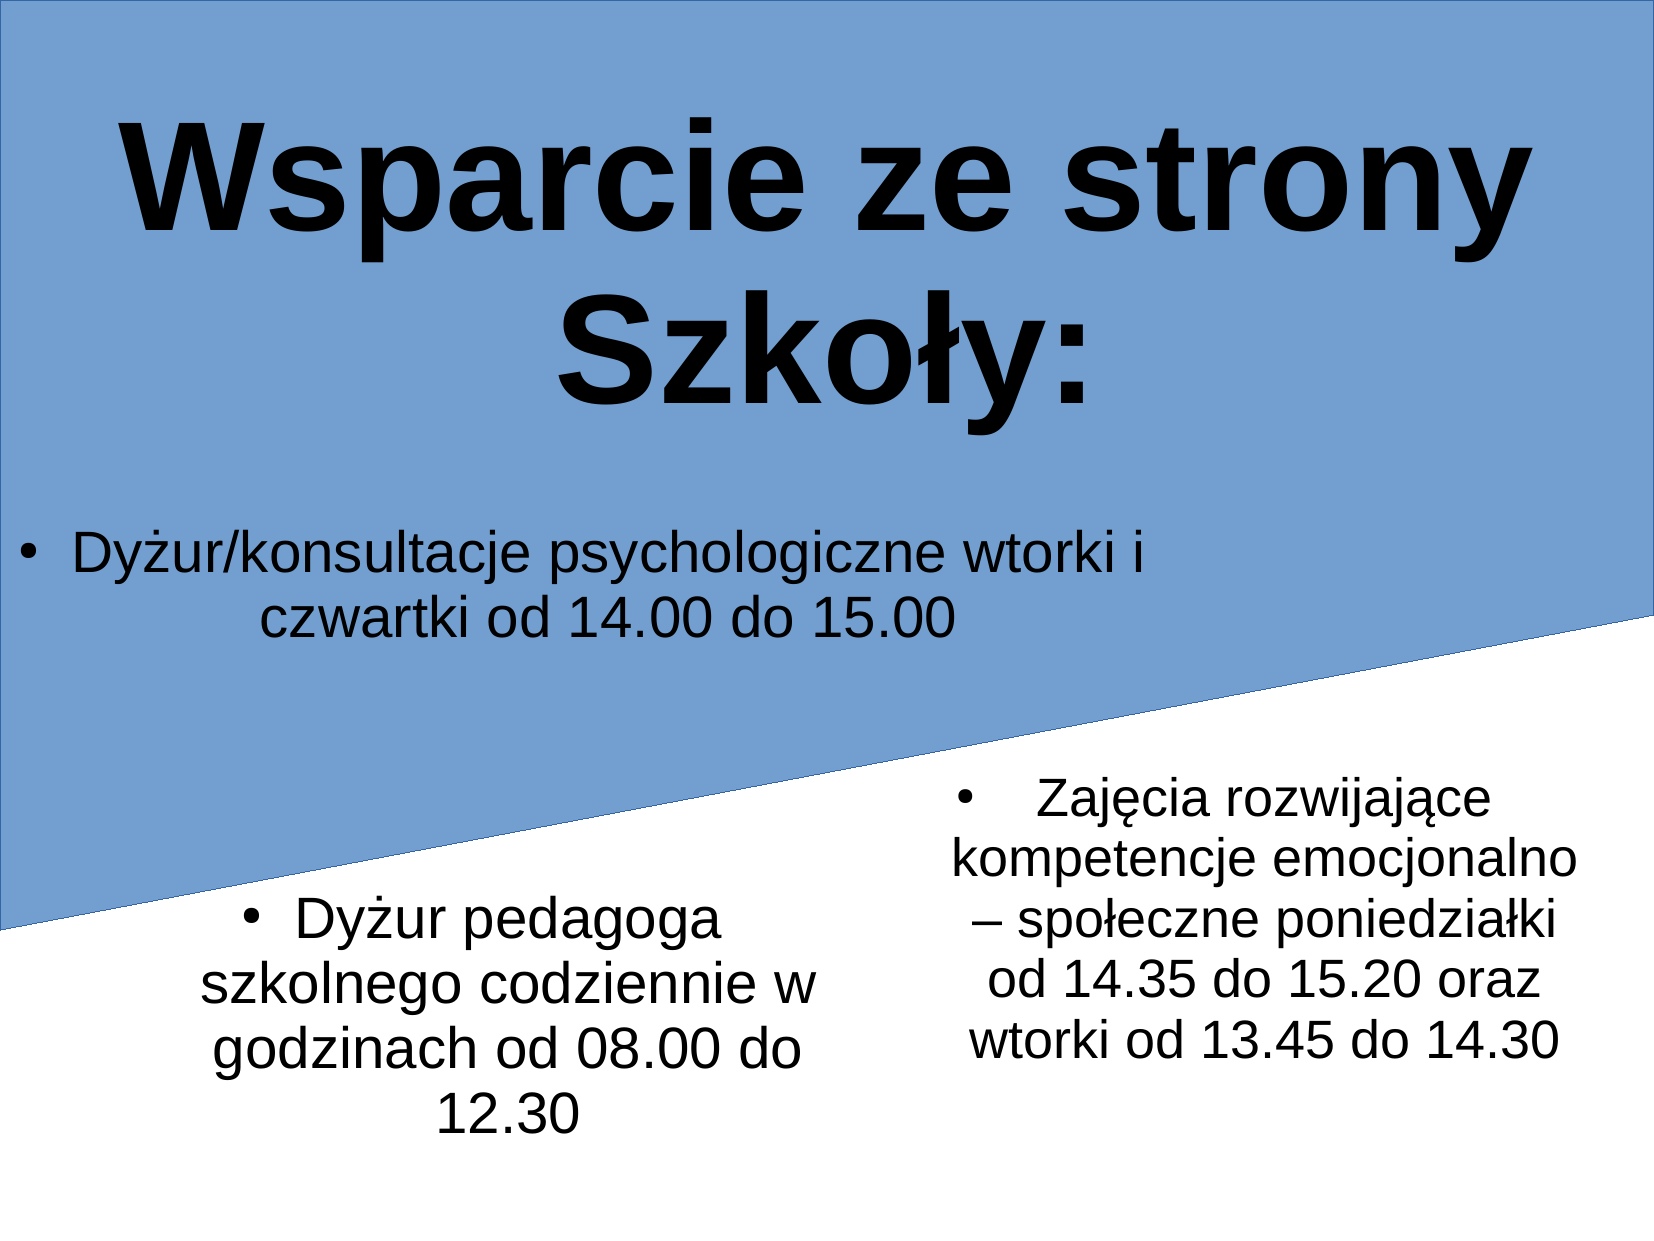

# Wsparcie ze strony Szkoły:
Dyżur/konsultacje psychologiczne wtorki i czwartki od 14.00 do 15.00
Zajęcia rozwijające kompetencje emocjonalno – społeczne poniedziałki od 14.35 do 15.20 oraz wtorki od 13.45 do 14.30
Dyżur pedagoga szkolnego codziennie w godzinach od 08.00 do 12.30